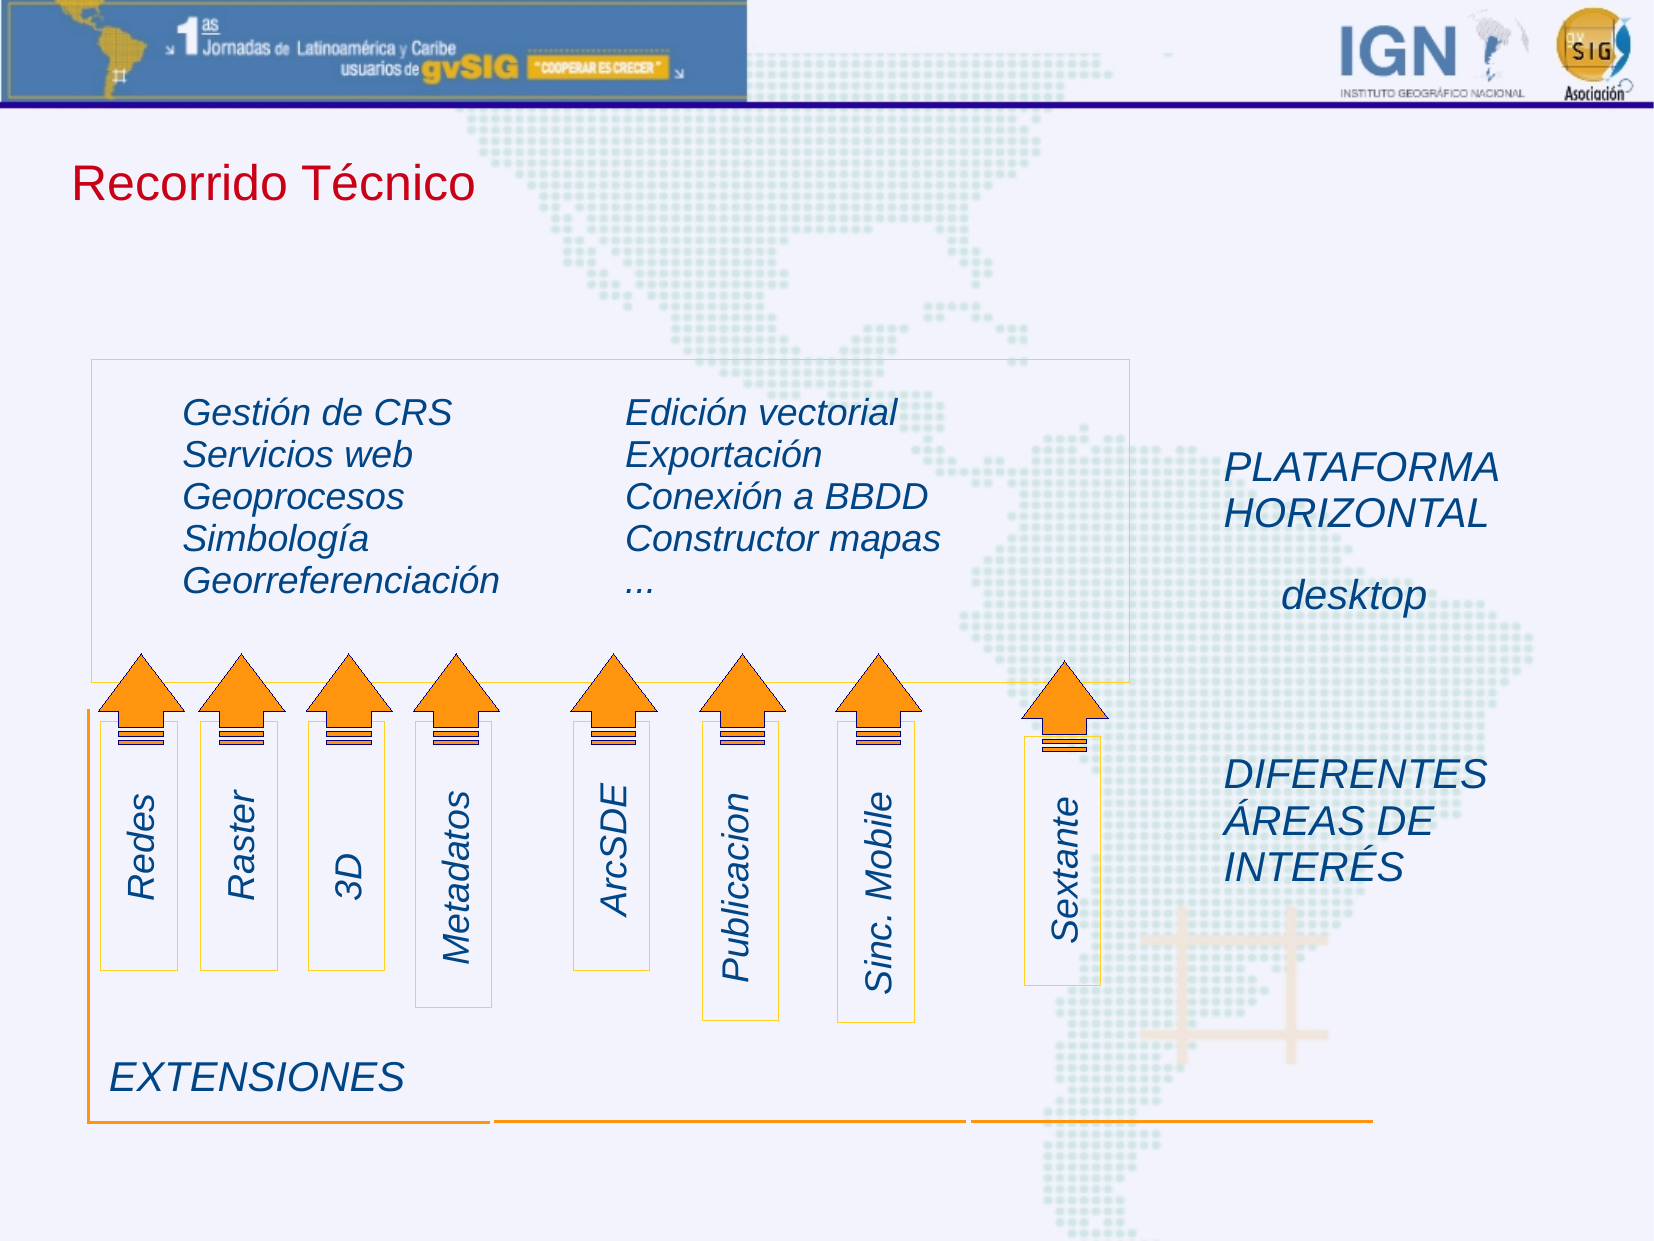

Recorrido Técnico
Gestión de CRS			Edición vectorial
Servicios web			Exportación
Geoprocesos			Conexión a BBDD
Simbología				Constructor mapas
Georreferenciación		...
PLATAFORMA HORIZONTAL
desktop
DIFERENTES ÁREAS DE INTERÉS
Publicacion
Redes
Raster
3D
ArcSDE
Sextante
Metadatos
Sinc. Mobile
EXTENSIONES